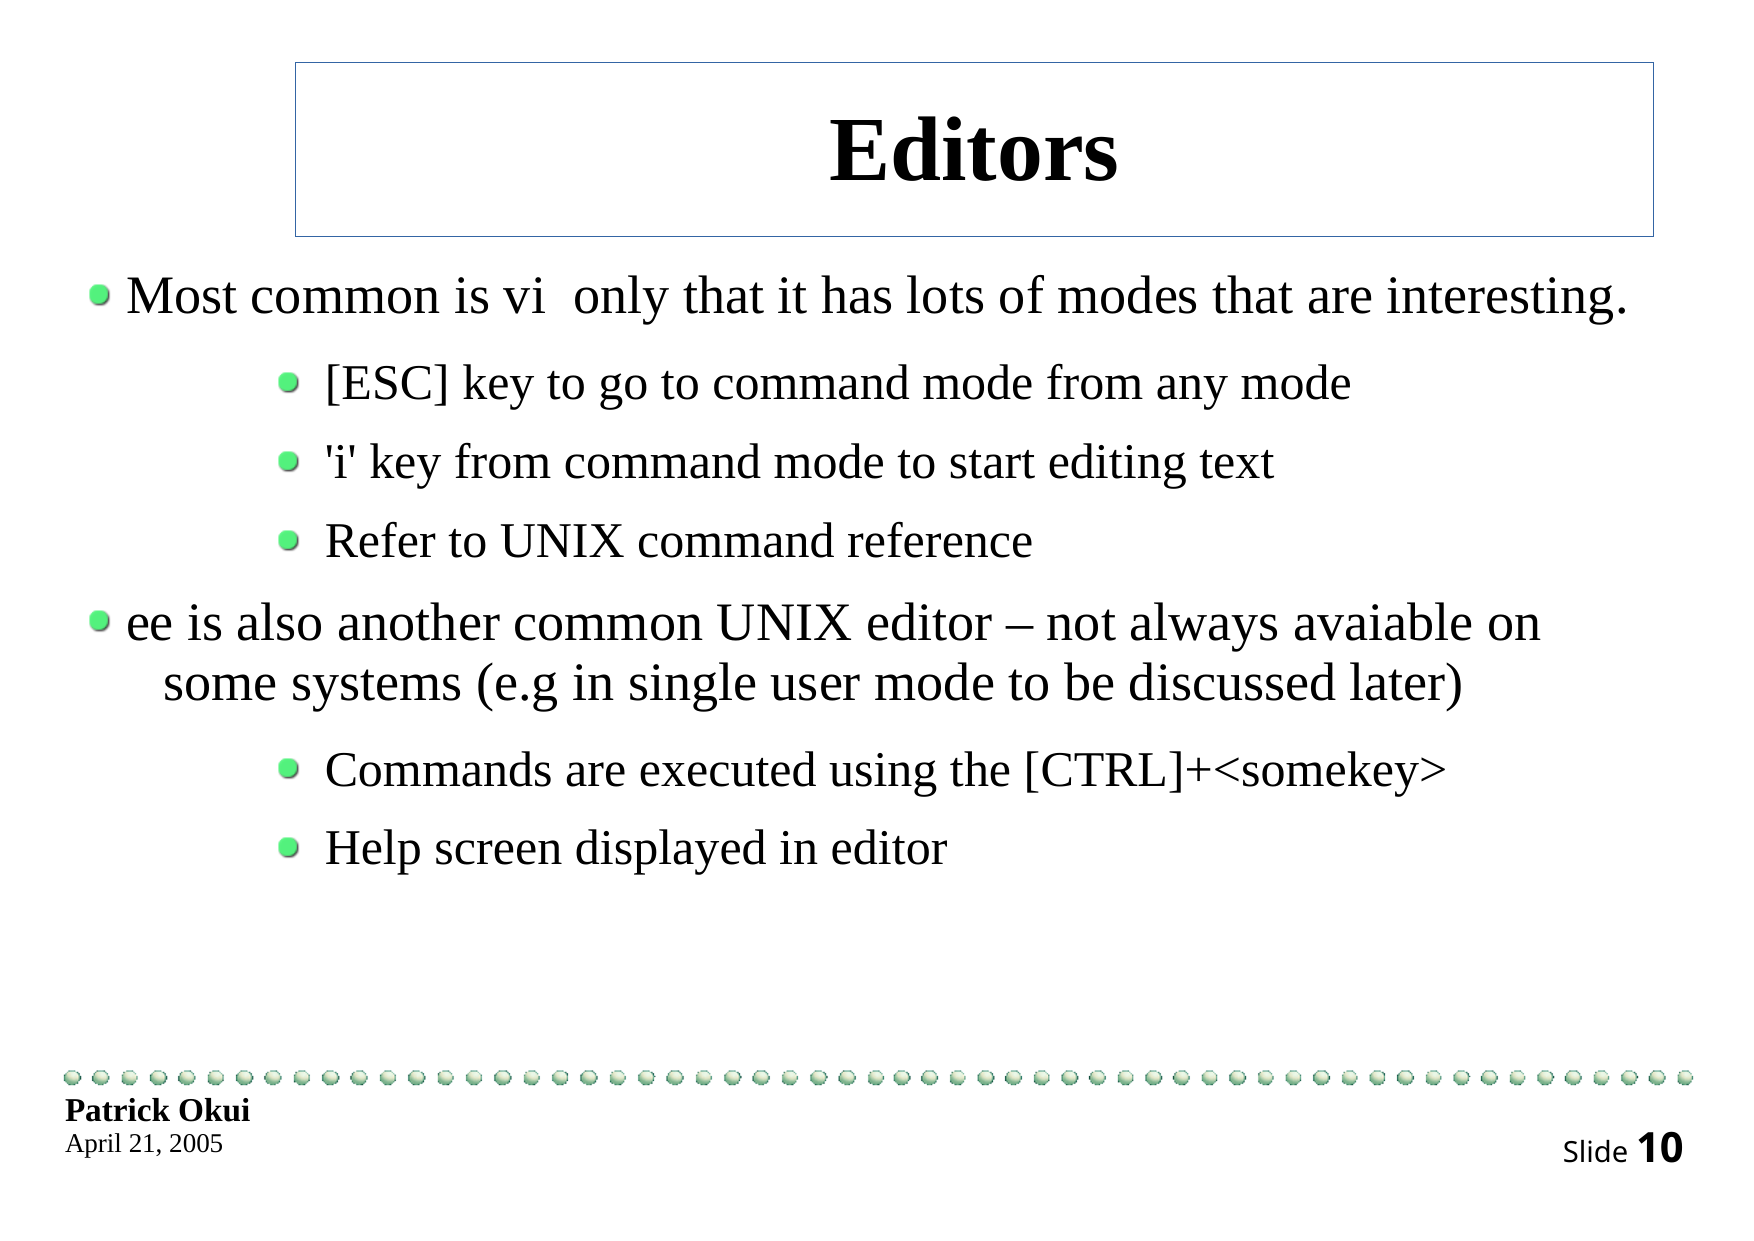

Editors
# Most common is vi only that it has lots of modes that are interesting.
[ESC] key to go to command mode from any mode
'i' key from command mode to start editing text
Refer to UNIX command reference
ee is also another common UNIX editor – not always avaiable on some systems (e.g in single user mode to be discussed later)
Commands are executed using the [CTRL]+<somekey>
Help screen displayed in editor